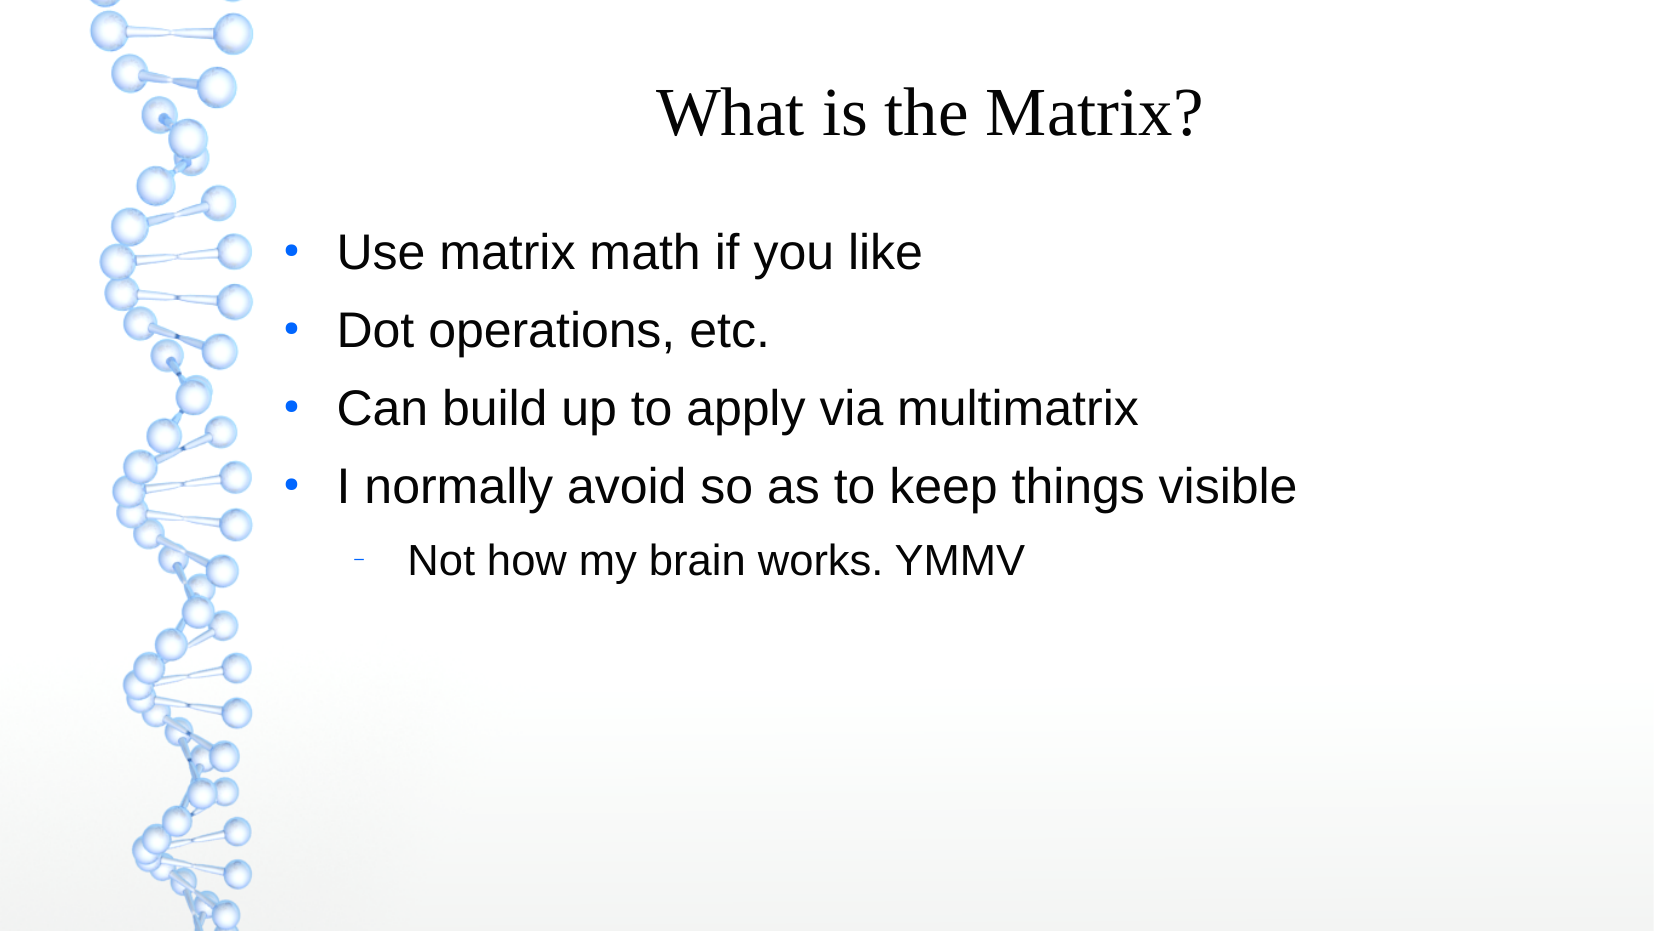

# What is the Matrix?
Use matrix math if you like
Dot operations, etc.
Can build up to apply via multimatrix
I normally avoid so as to keep things visible
Not how my brain works. YMMV